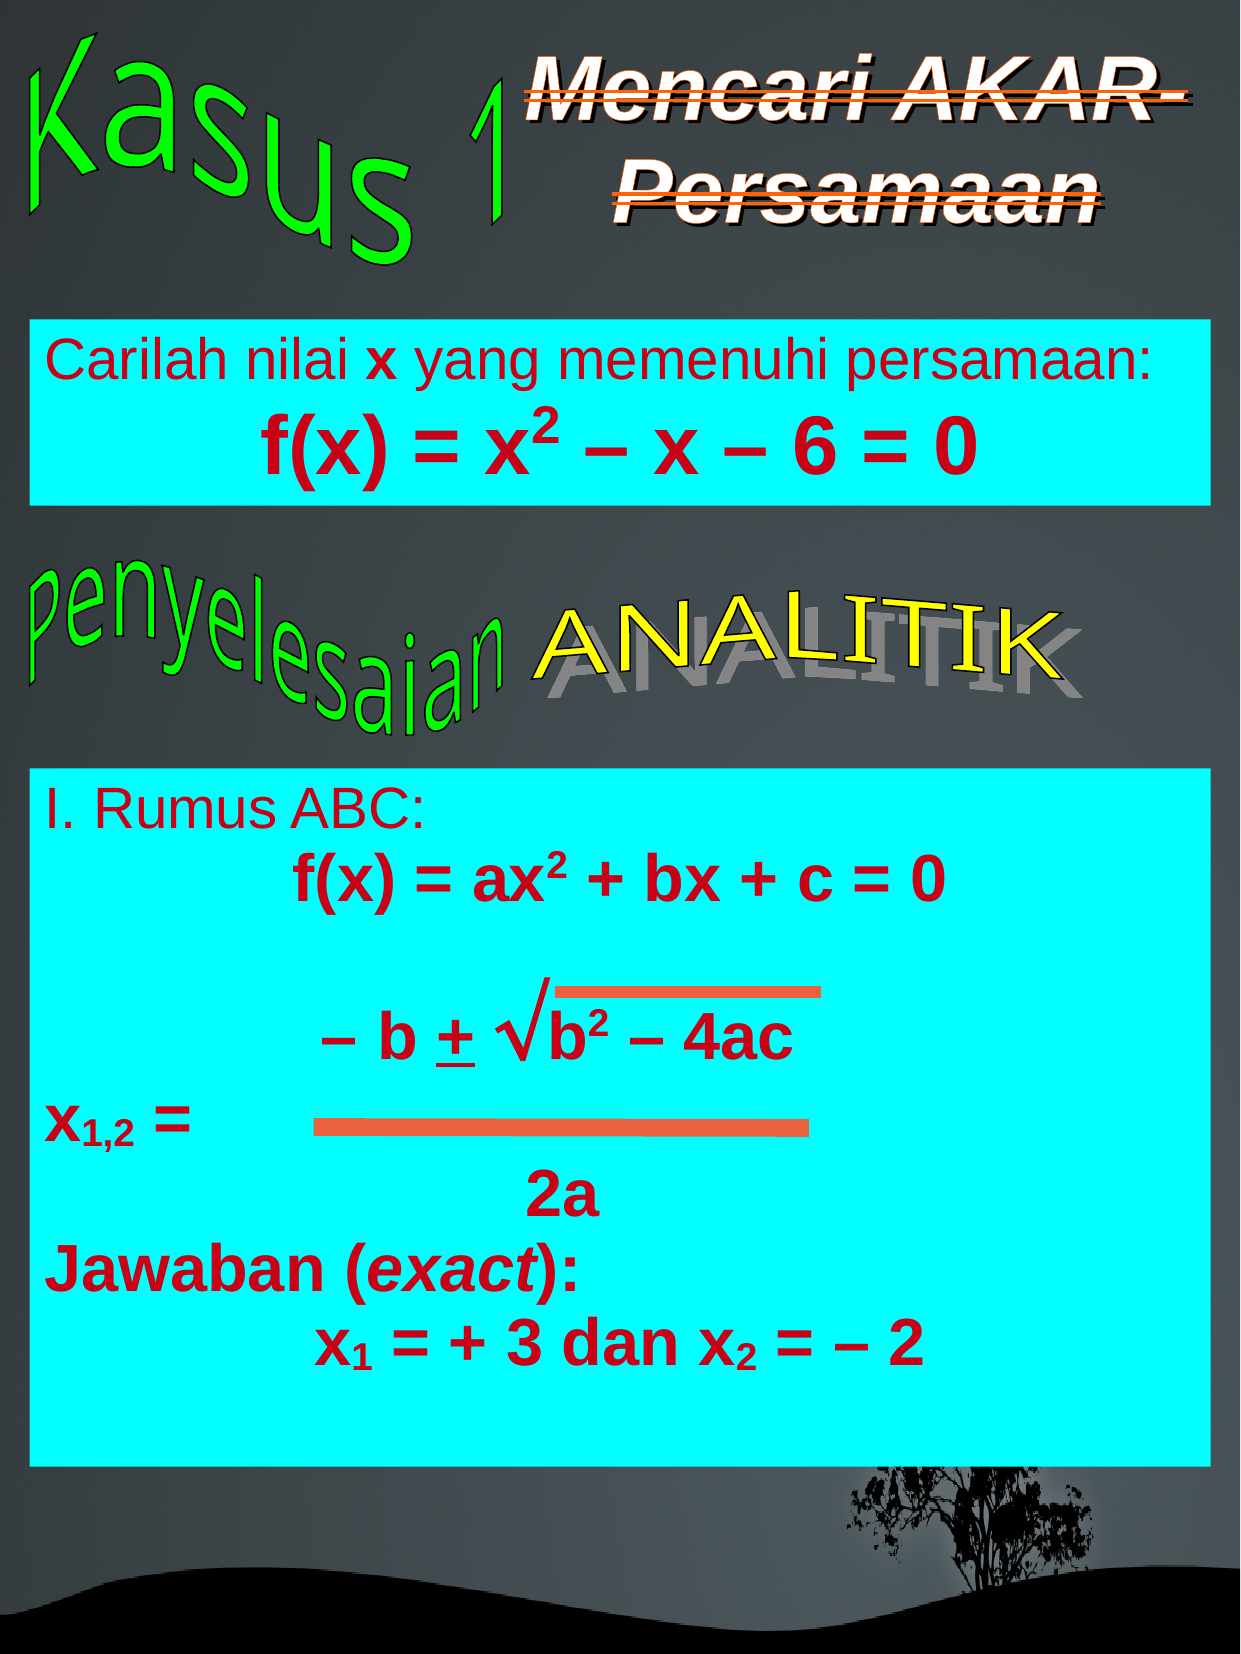

Kasus 1
Mencari AKAR-Persamaan
Carilah nilai x yang memenuhi persamaan:
f(x) = x2 – x – 6 = 0
Penyelesaian
ANALITIK
I. Rumus ABC:
f(x) = ax2 + bx + c = 0
 – b + √b2 – 4ac
x1,2 =
 2a
Jawaban (exact):
x1 = + 3 dan x2 = – 2